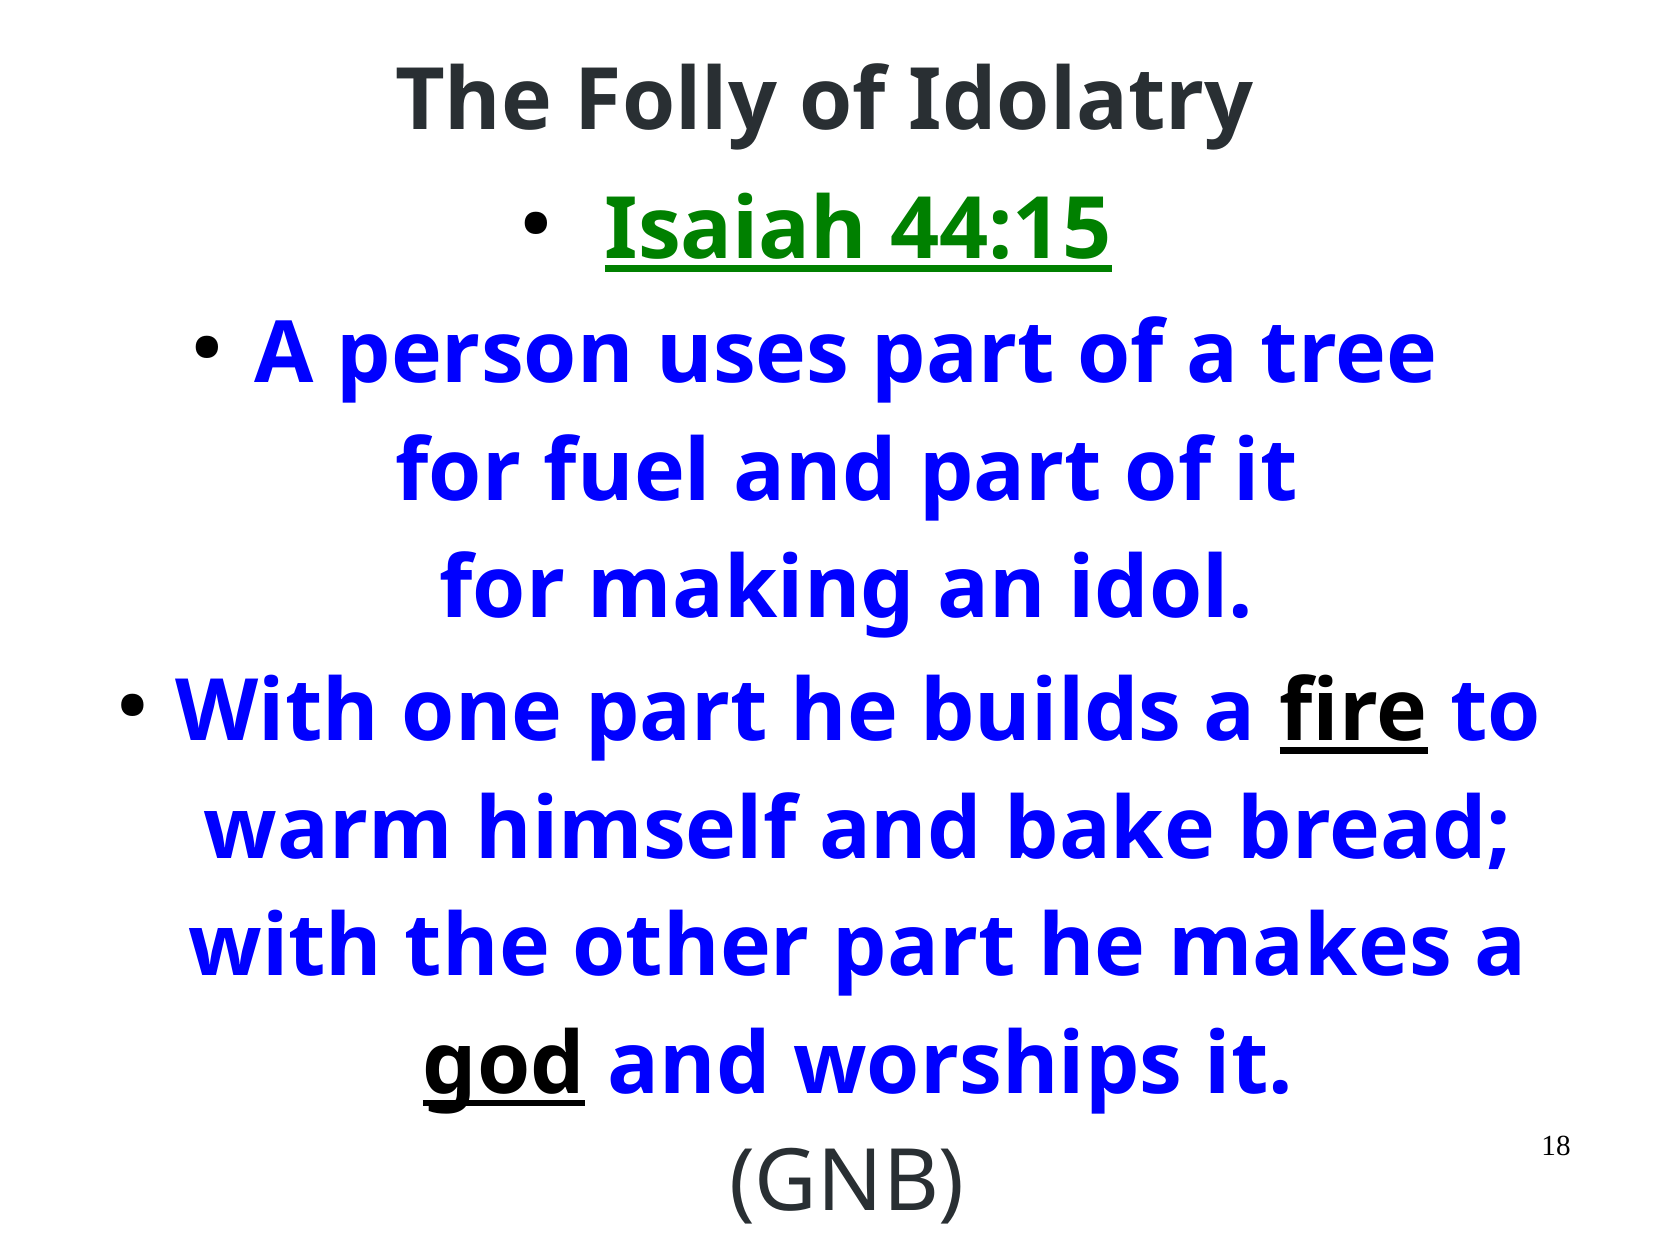

# The Folly of Idolatry
Isaiah 44:15
A person uses part of a tree
for fuel and part of it
for making an idol.
With one part he builds a fire to warm himself and bake bread; with the other part he makes a god and worships it.
(GNB)
18